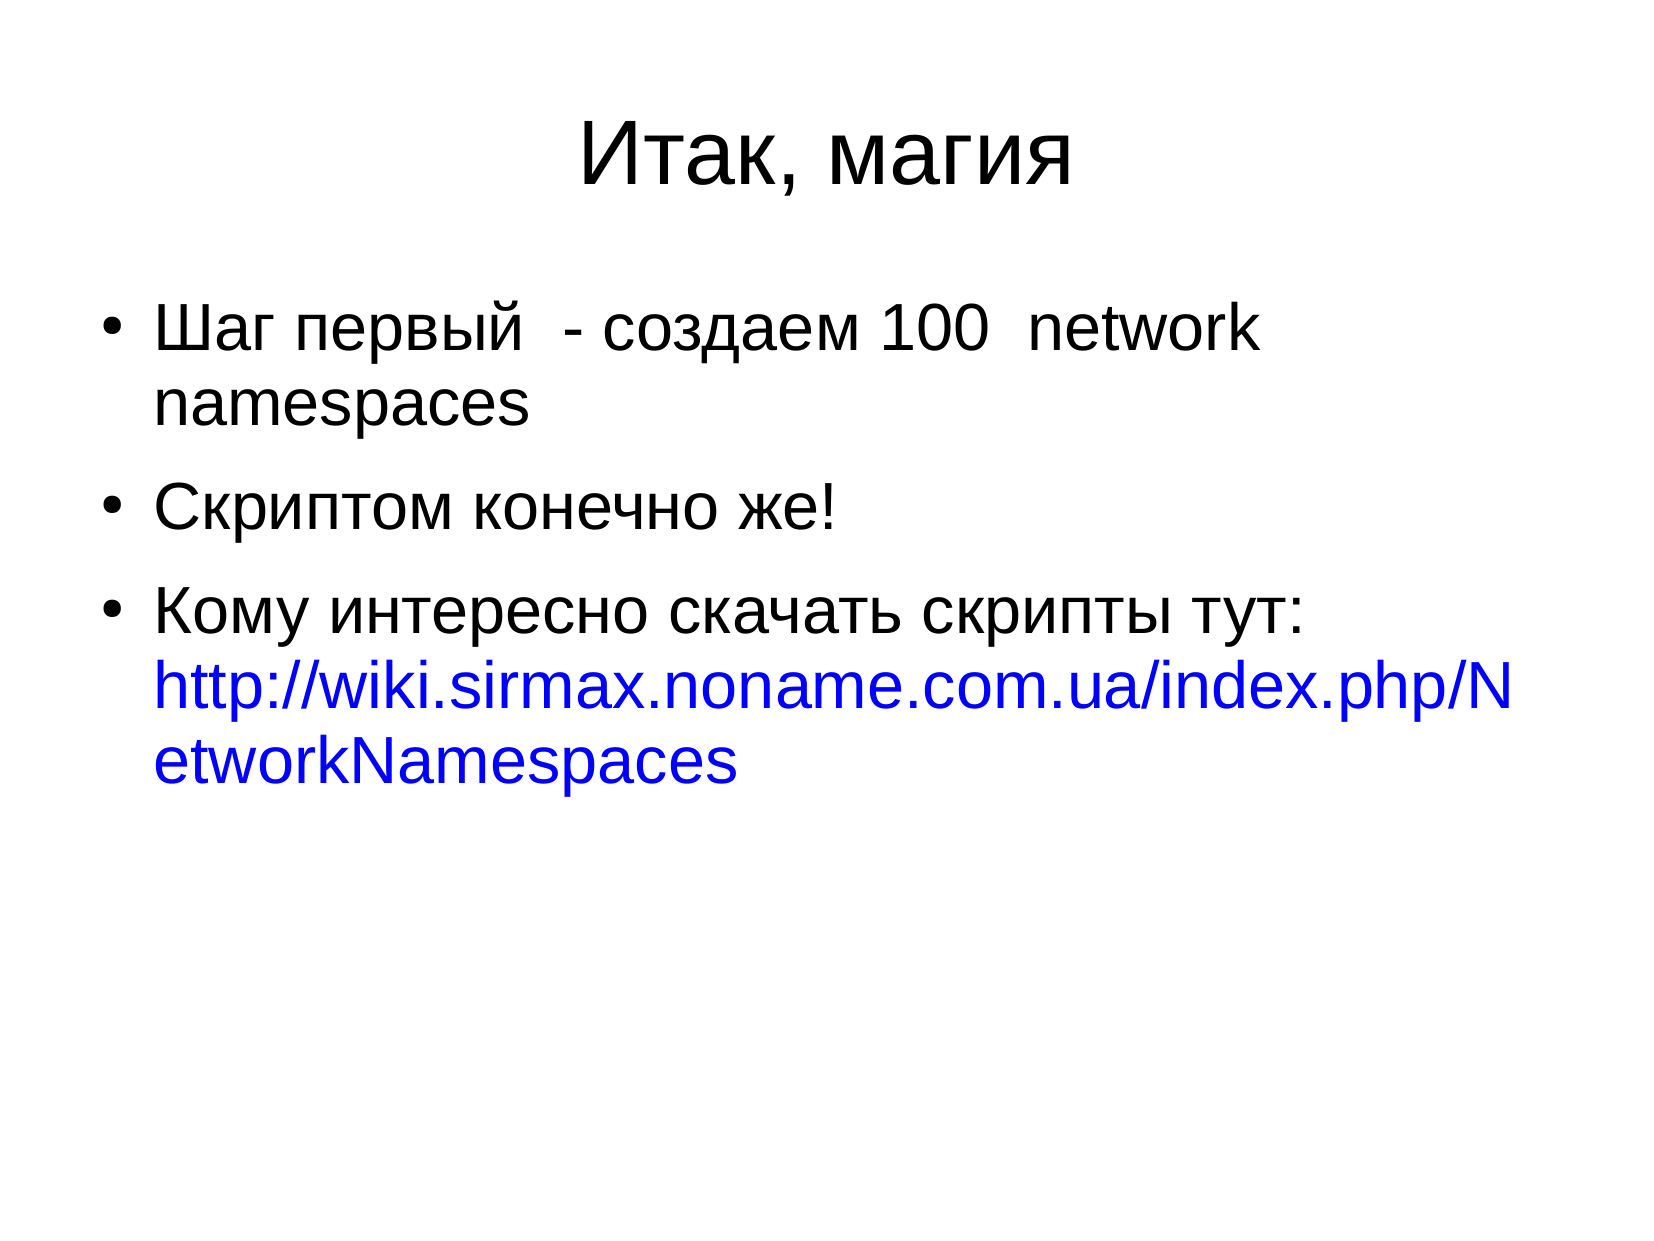

# Итак, магия
Шаг первый - создаем 100 network namespaces
Скриптом конечно же!
Кому интересно скачать скрипты тут: http://wiki.sirmax.noname.com.ua/index.php/NetworkNamespaces